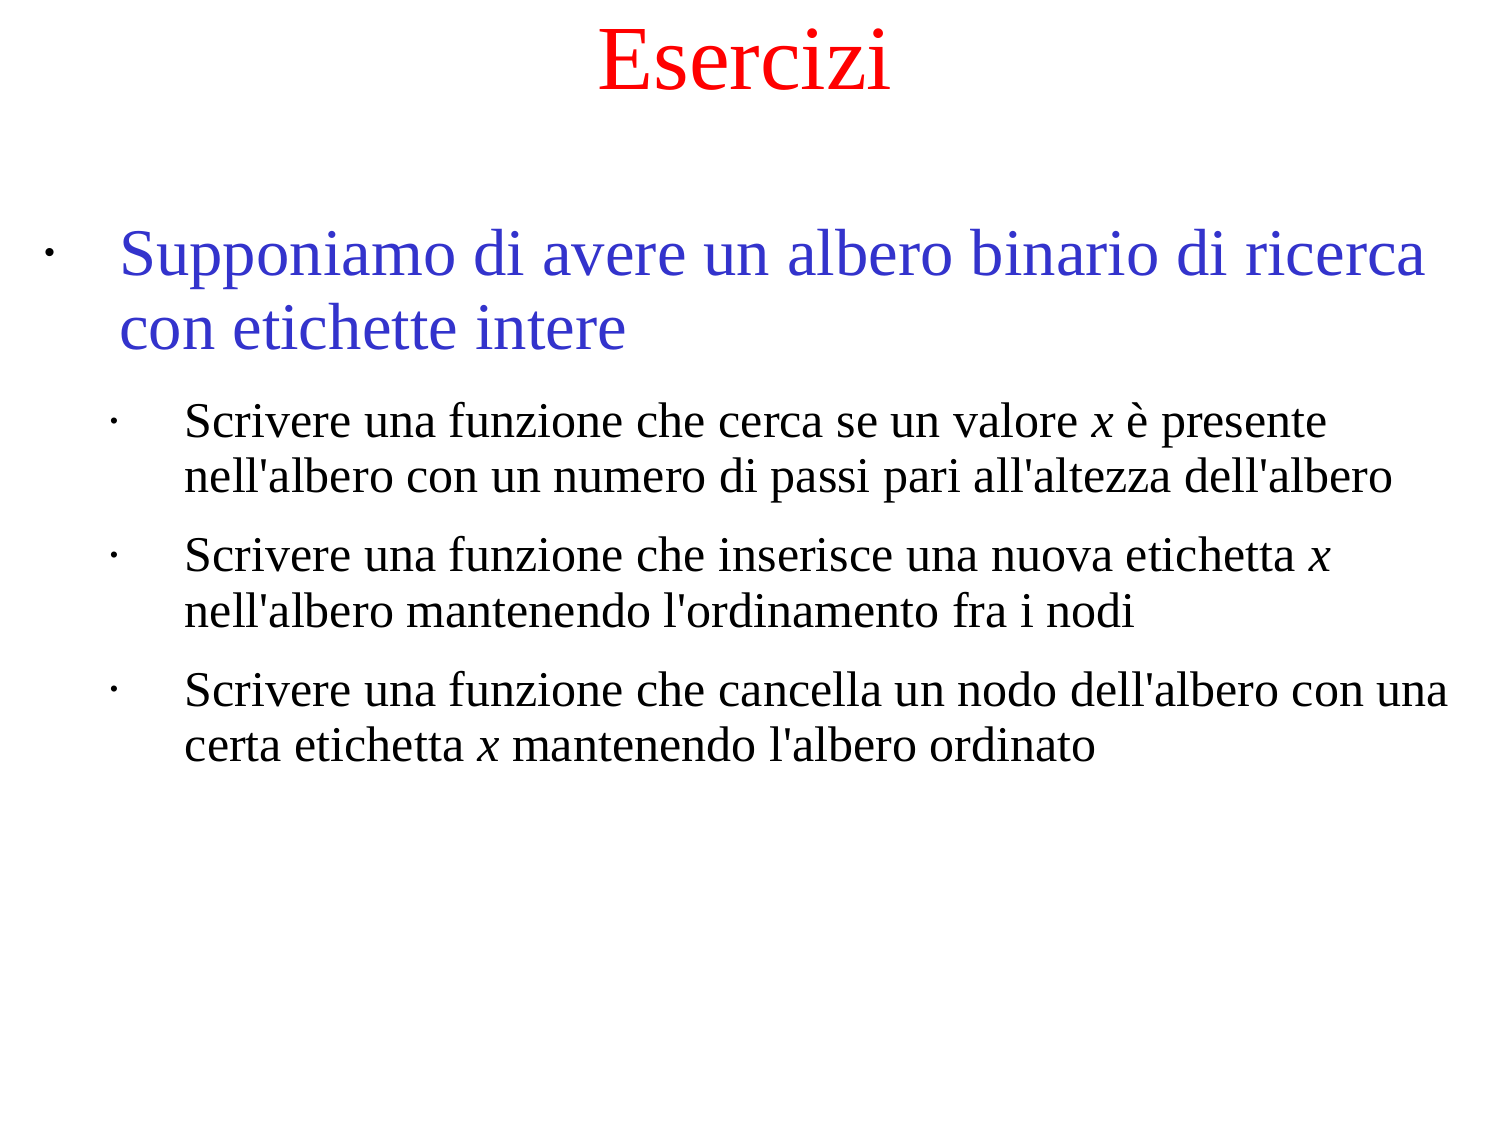

# Esercizi
Supponiamo di avere un albero binario di ricerca con etichette intere
Scrivere una funzione che cerca se un valore x è presente nell'albero con un numero di passi pari all'altezza dell'albero
Scrivere una funzione che inserisce una nuova etichetta x nell'albero mantenendo l'ordinamento fra i nodi
Scrivere una funzione che cancella un nodo dell'albero con una certa etichetta x mantenendo l'albero ordinato